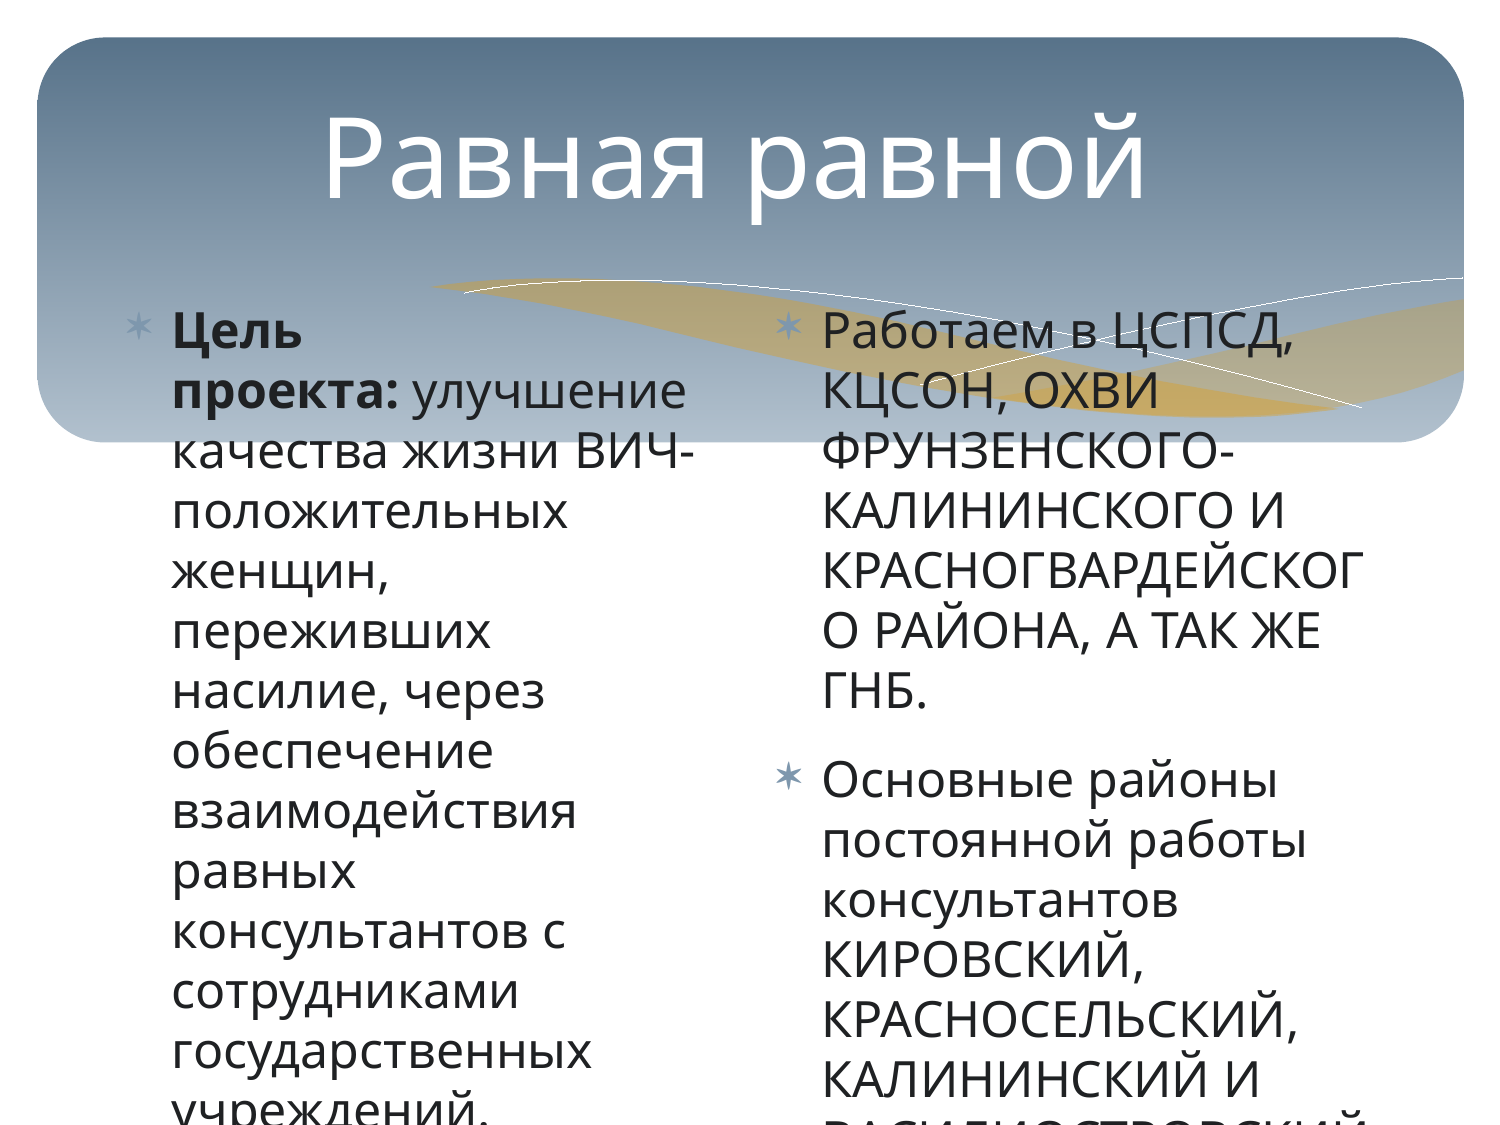

# Равная равной
Цель проекта: улучшение качества жизни ВИЧ-положительных женщин, переживших насилие, через обеспечение взаимодействия равных консультантов с сотрудниками государственных учреждений.
Работаем в ЦСПСД, КЦСОН, ОХВИ ФРУНЗЕНСКОГО-КАЛИНИНСКОГО И КРАСНОГВАРДЕЙСКОГО РАЙОНА, А ТАК ЖЕ ГНБ.
Основные районы постоянной работы консультантов КИРОВСКИЙ, КРАСНОСЕЛЬСКИЙ, КАЛИНИНСКИЙ И ВАСИЛИОСТРОВСКИЙ-Остальные по запросу ЦСПСД/КЦСОН.